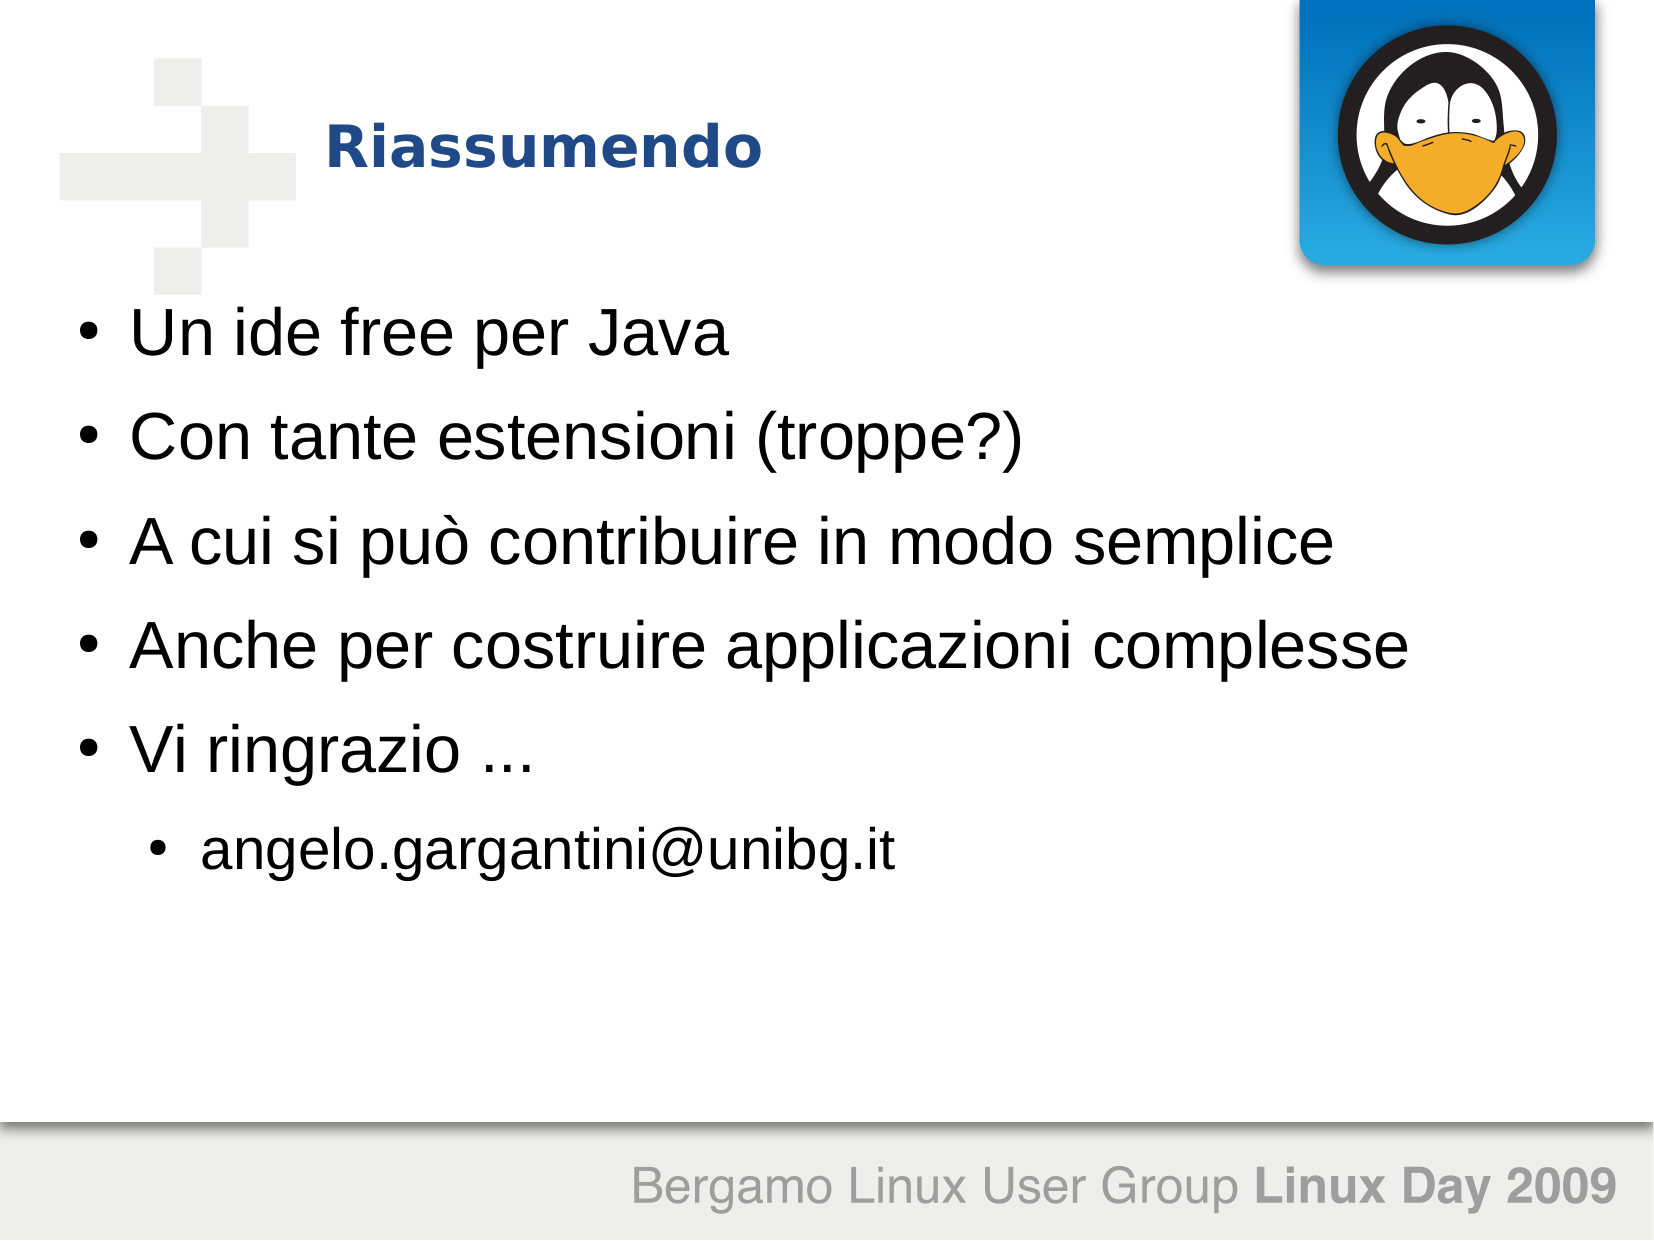

# Riassumendo
Un ide free per Java
Con tante estensioni (troppe?)
A cui si può contribuire in modo semplice
Anche per costruire applicazioni complesse
Vi ringrazio ...
angelo.gargantini@unibg.it